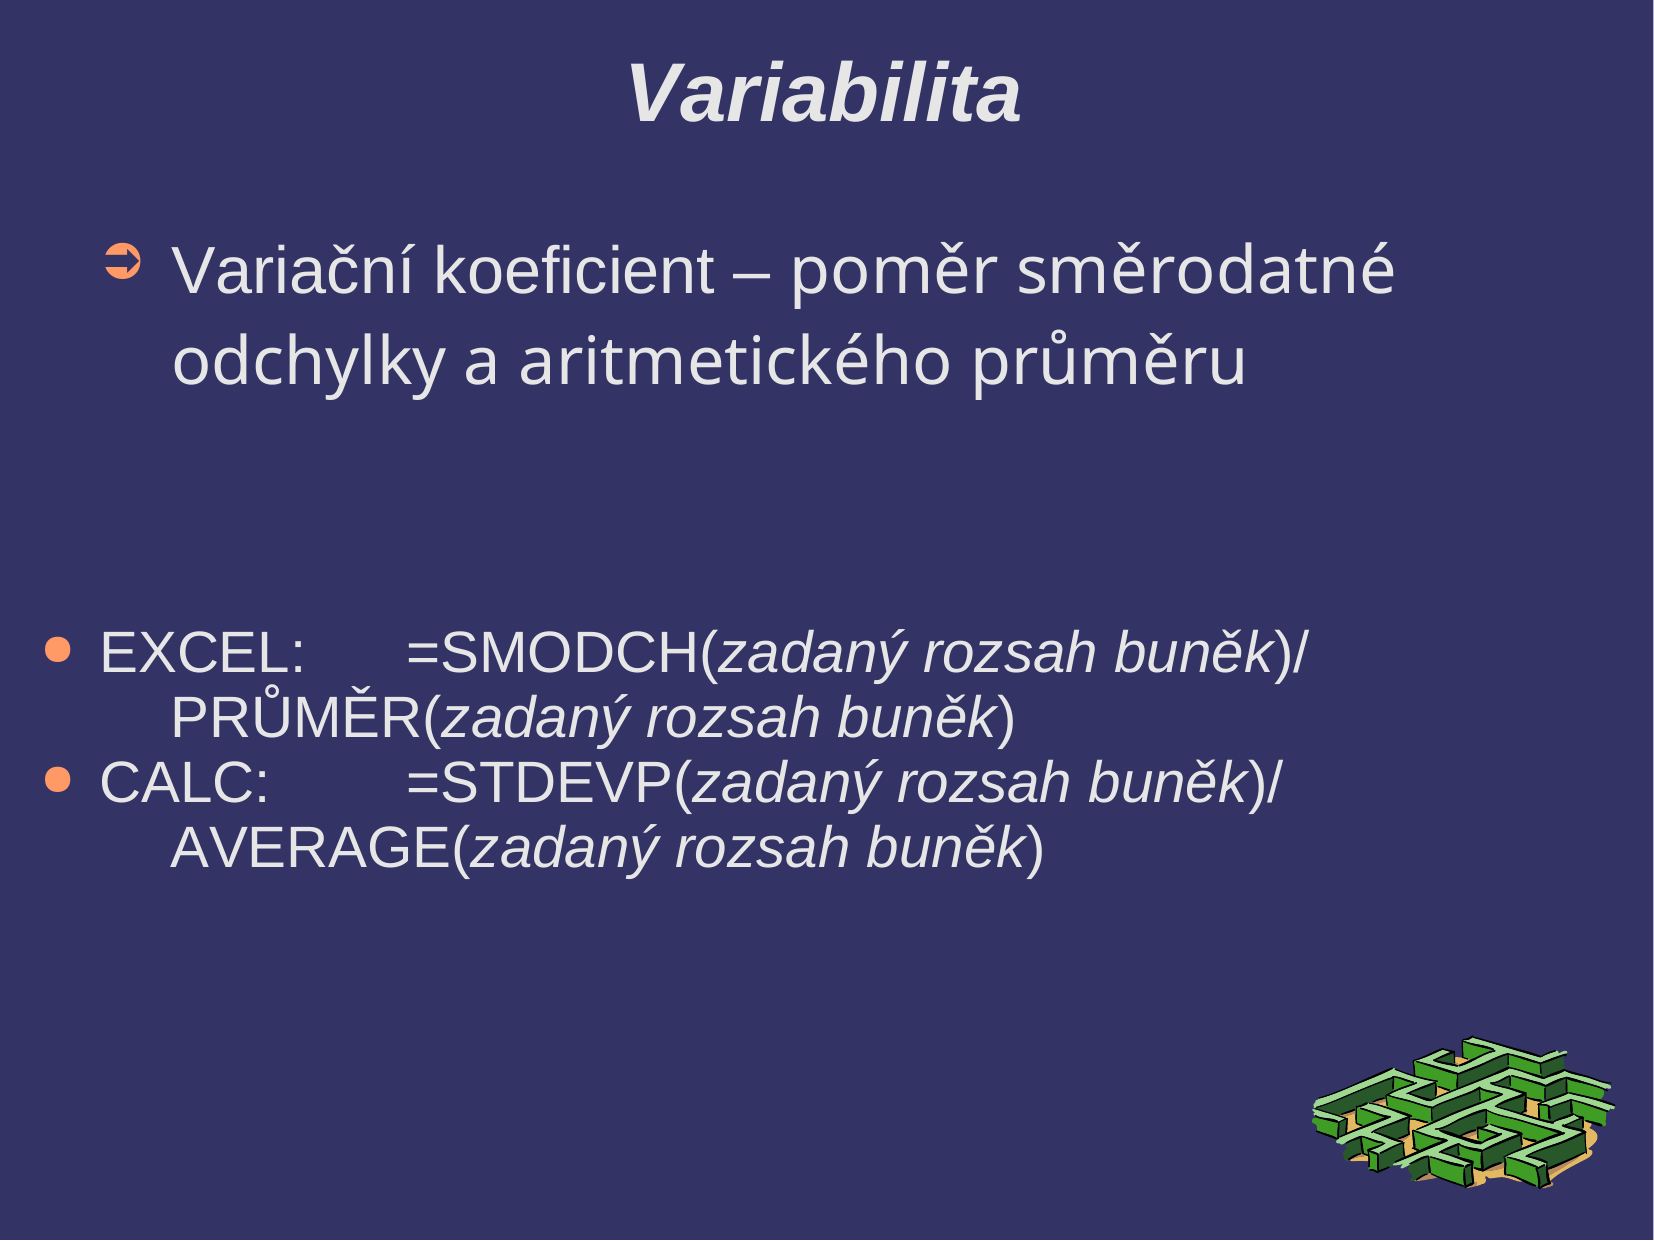

# Variabilita
Variační koeficient – poměr směrodatné odchylky a aritmetického průměru
EXCEL: 	=SMODCH(zadaný rozsah buněk)/PRŮMĚR(zadaný rozsah buněk)
CALC:		=STDEVP(zadaný rozsah buněk)/AVERAGE(zadaný rozsah buněk)